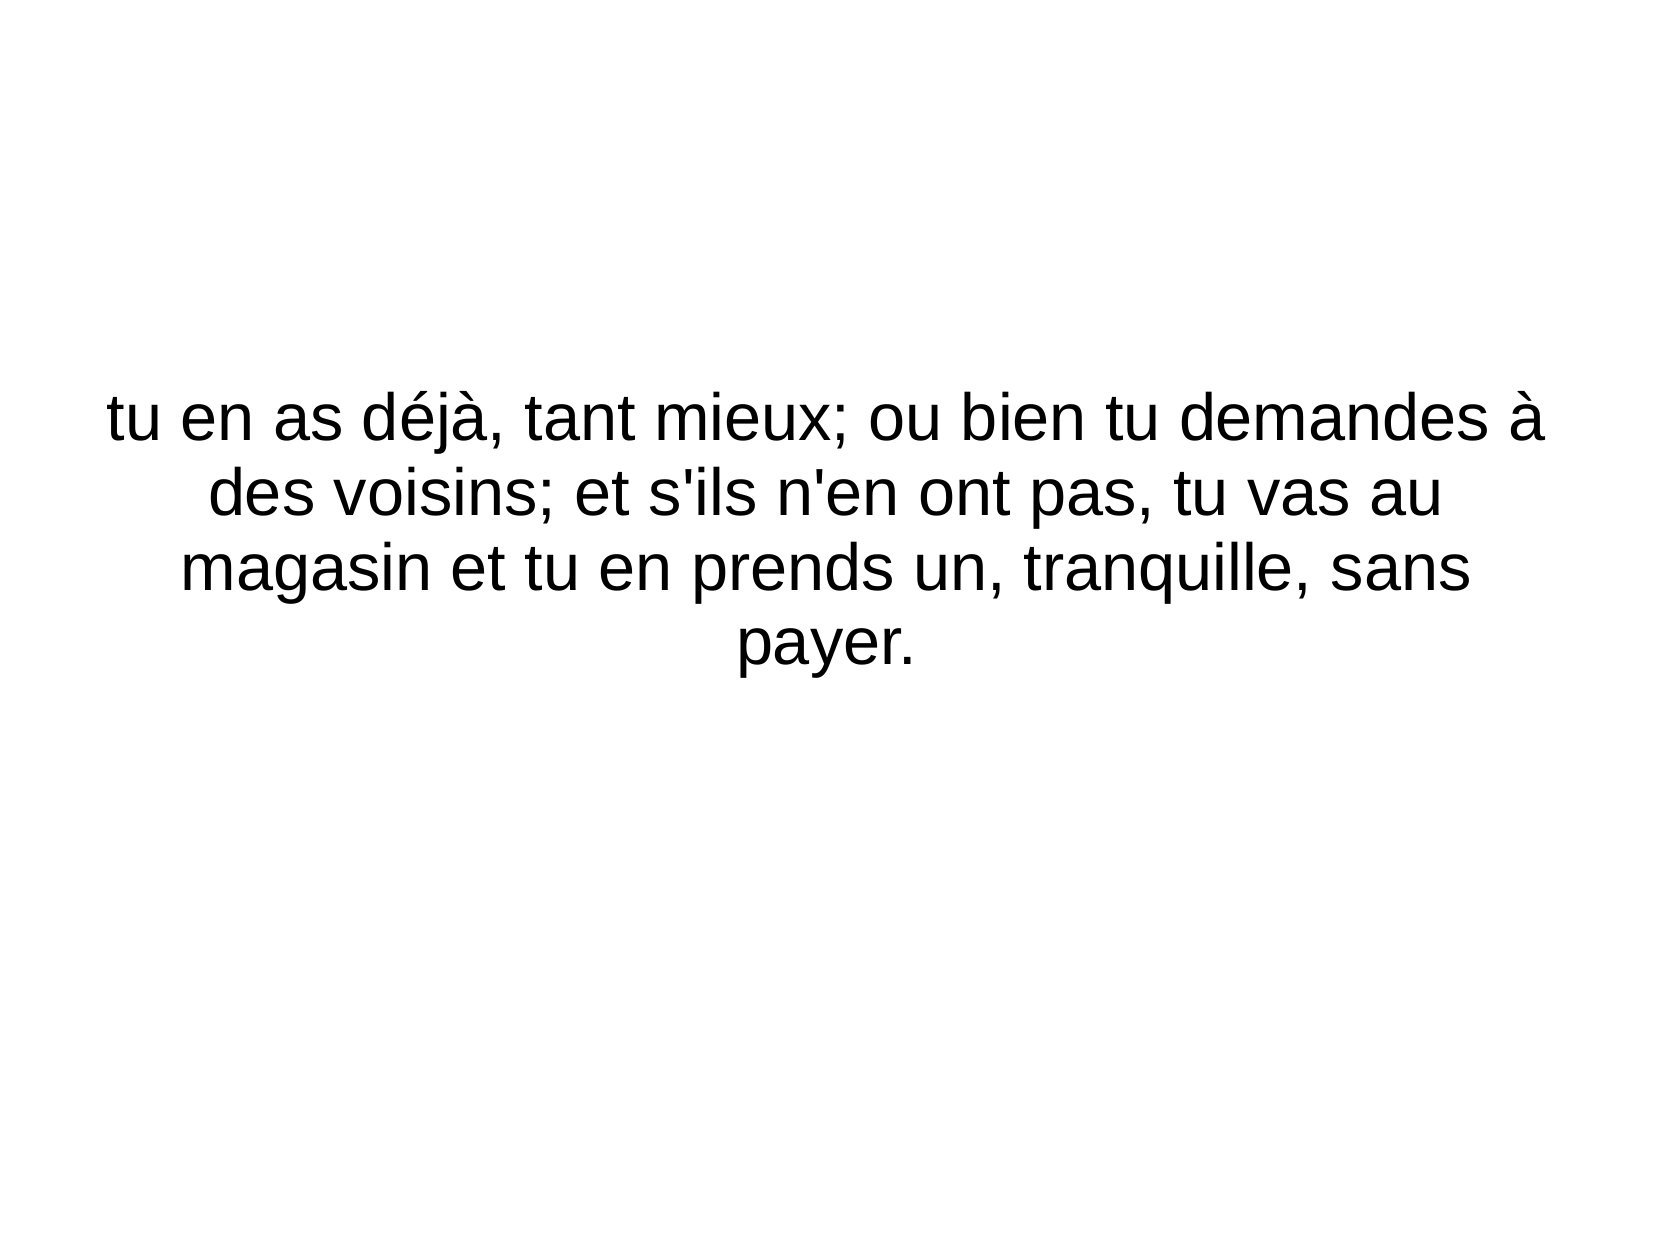

# tu en as déjà, tant mieux; ou bien tu demandes à des voisins; et s'ils n'en ont pas, tu vas au magasin et tu en prends un, tranquille, sans payer.